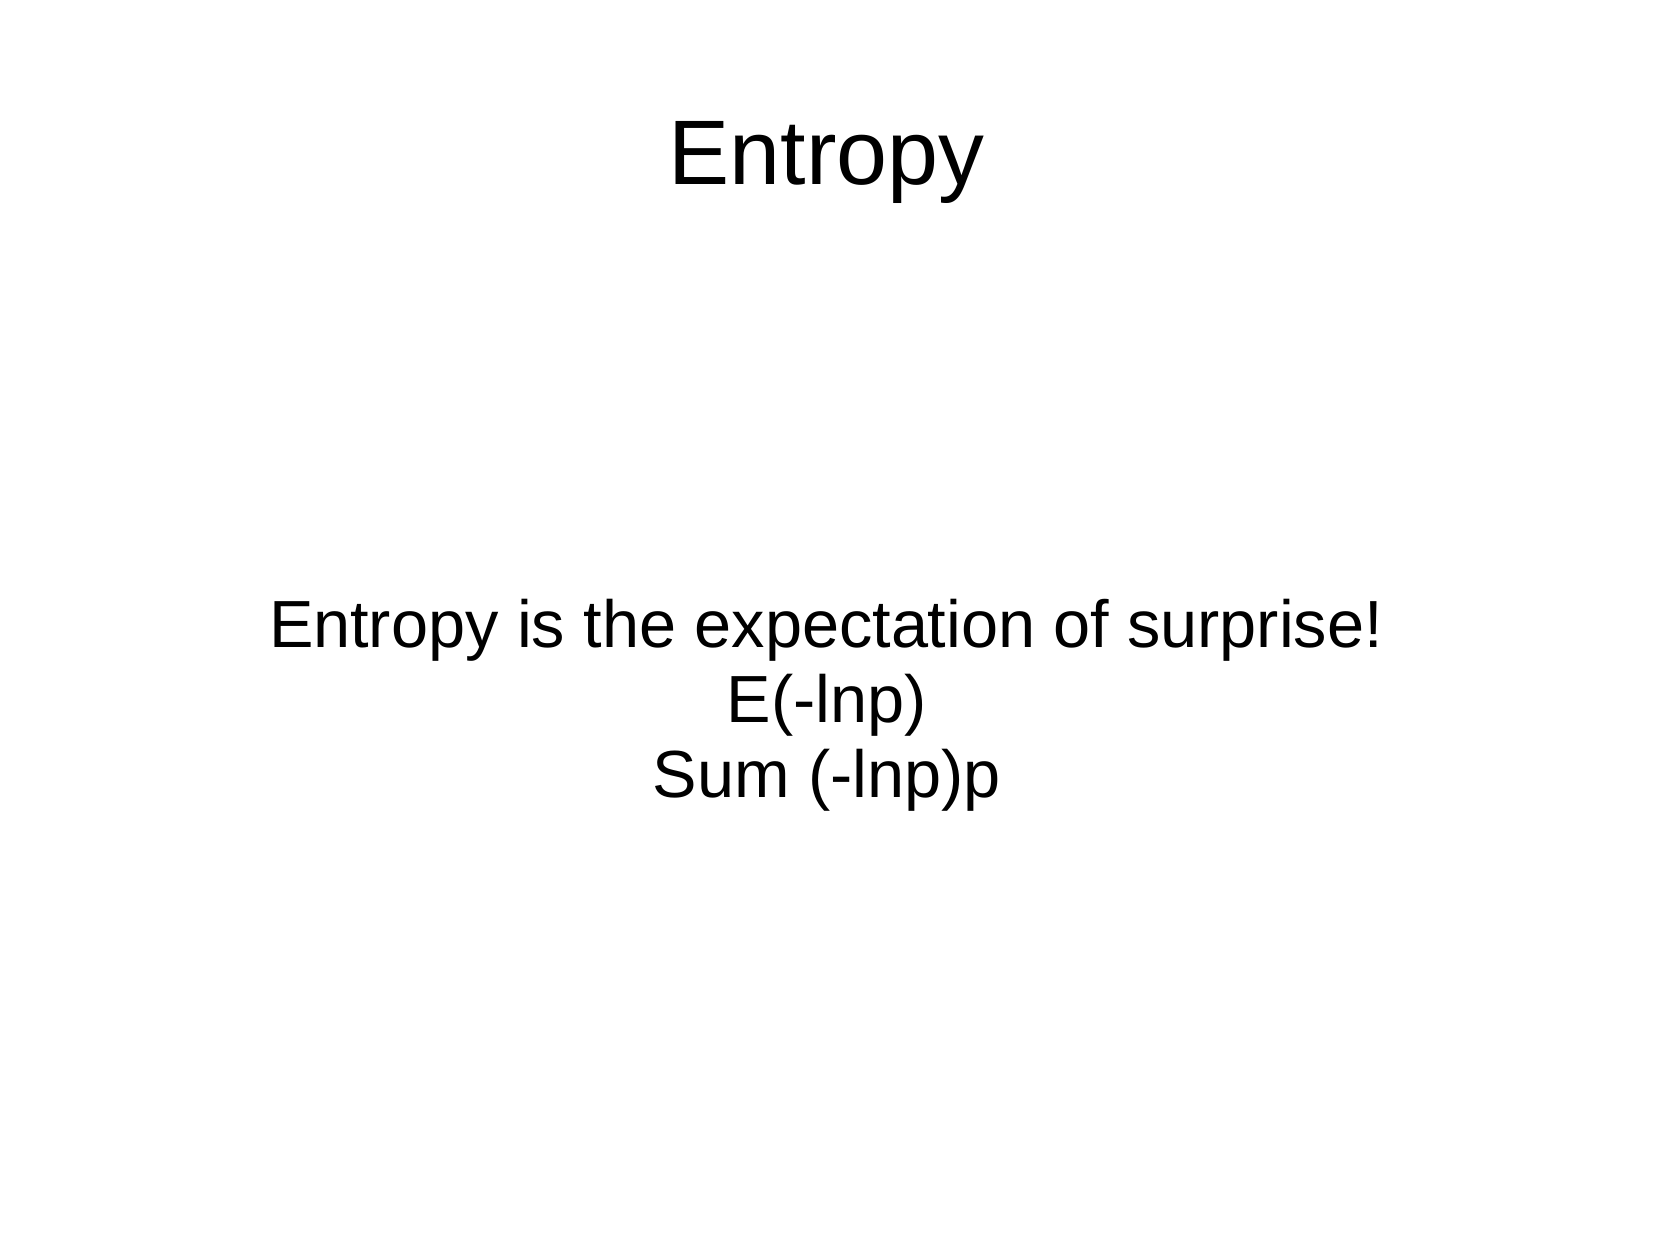

# Entropy
Entropy is the expectation of surprise!
E(-lnp)
Sum (-lnp)p